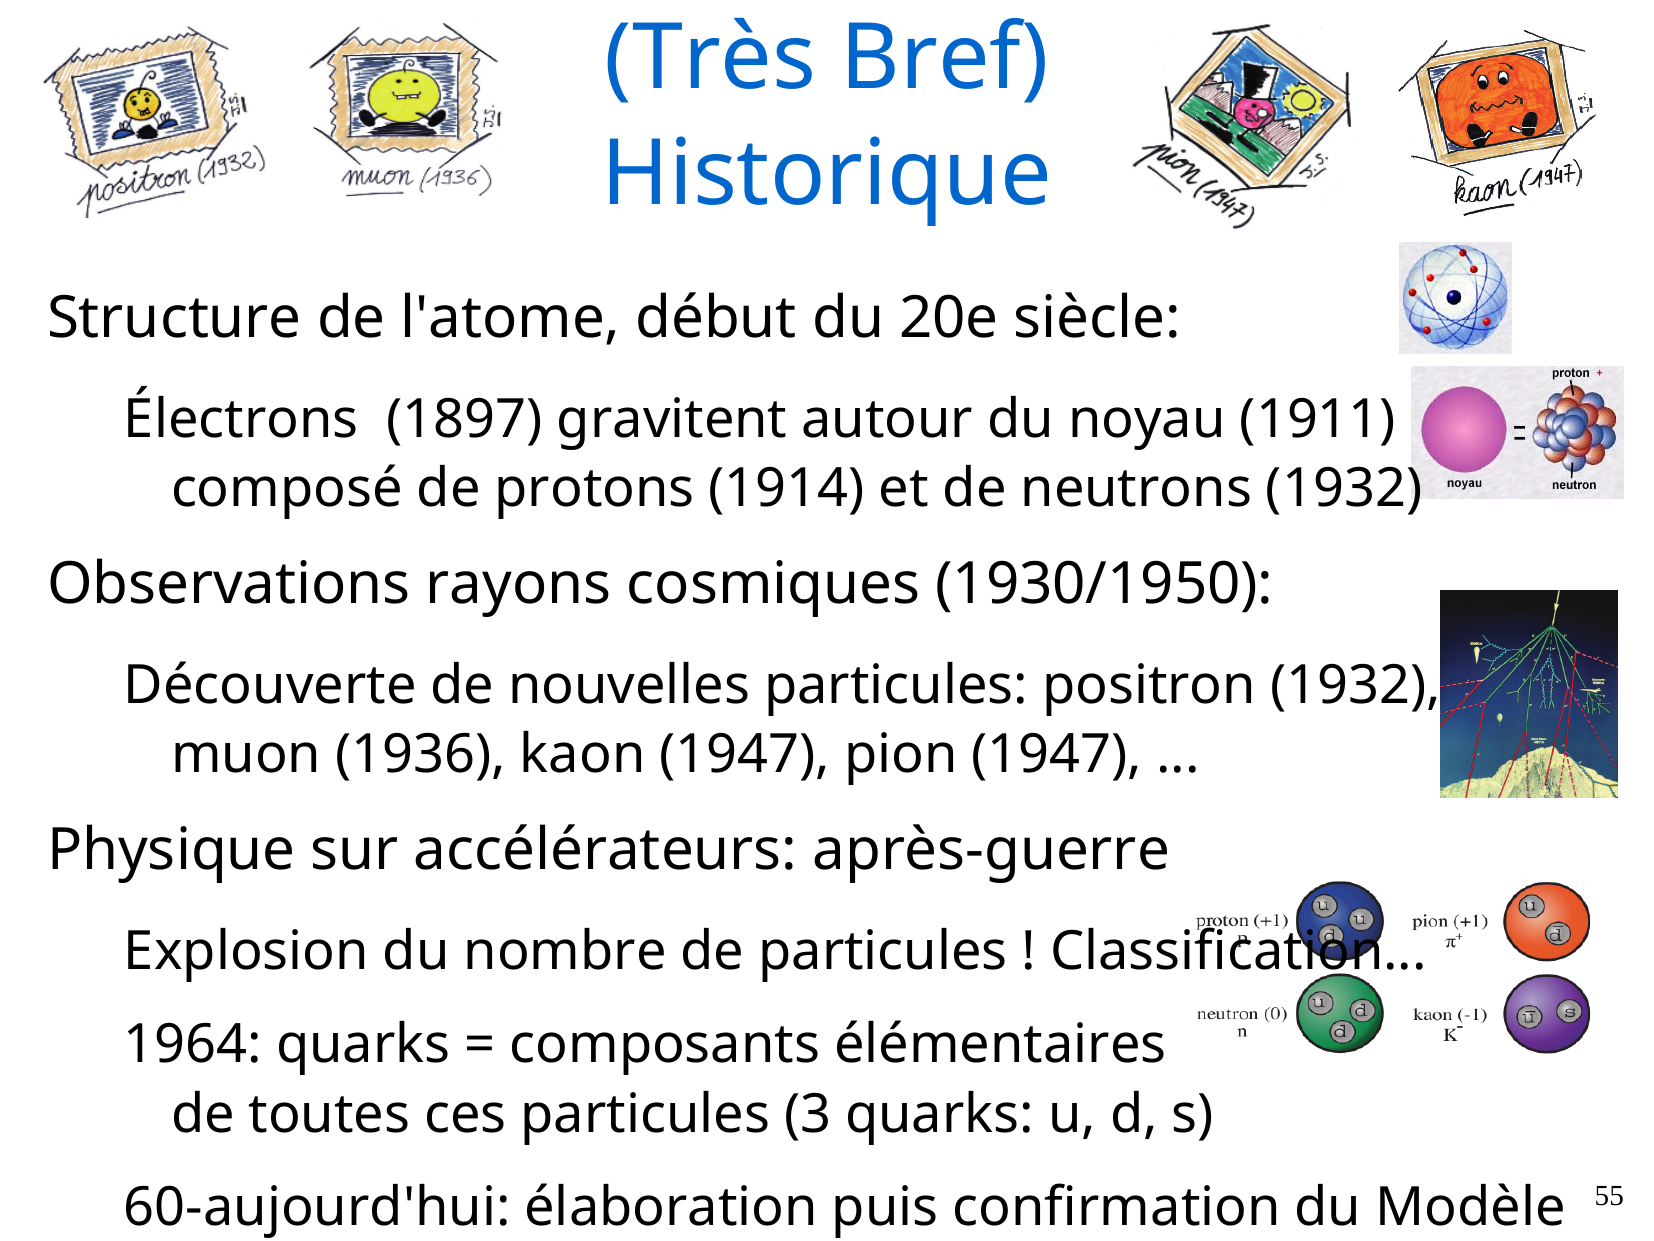

# (Très Bref) Historique
Structure de l'atome, début du 20e siècle:
Électrons (1897) gravitent autour du noyau (1911) composé de protons (1914) et de neutrons (1932)‏
Observations rayons cosmiques (1930/1950):
Découverte de nouvelles particules: positron (1932), muon (1936), kaon (1947), pion (1947), ...
Physique sur accélérateurs: après-guerre
Explosion du nombre de particules ! Classification...
1964: quarks = composants élémentaires de toutes ces particules (3 quarks: u, d, s)‏
60-aujourd'hui: élaboration puis confirmation du Modèle Standard. Seule particule manquante: Boson de Higgs
55